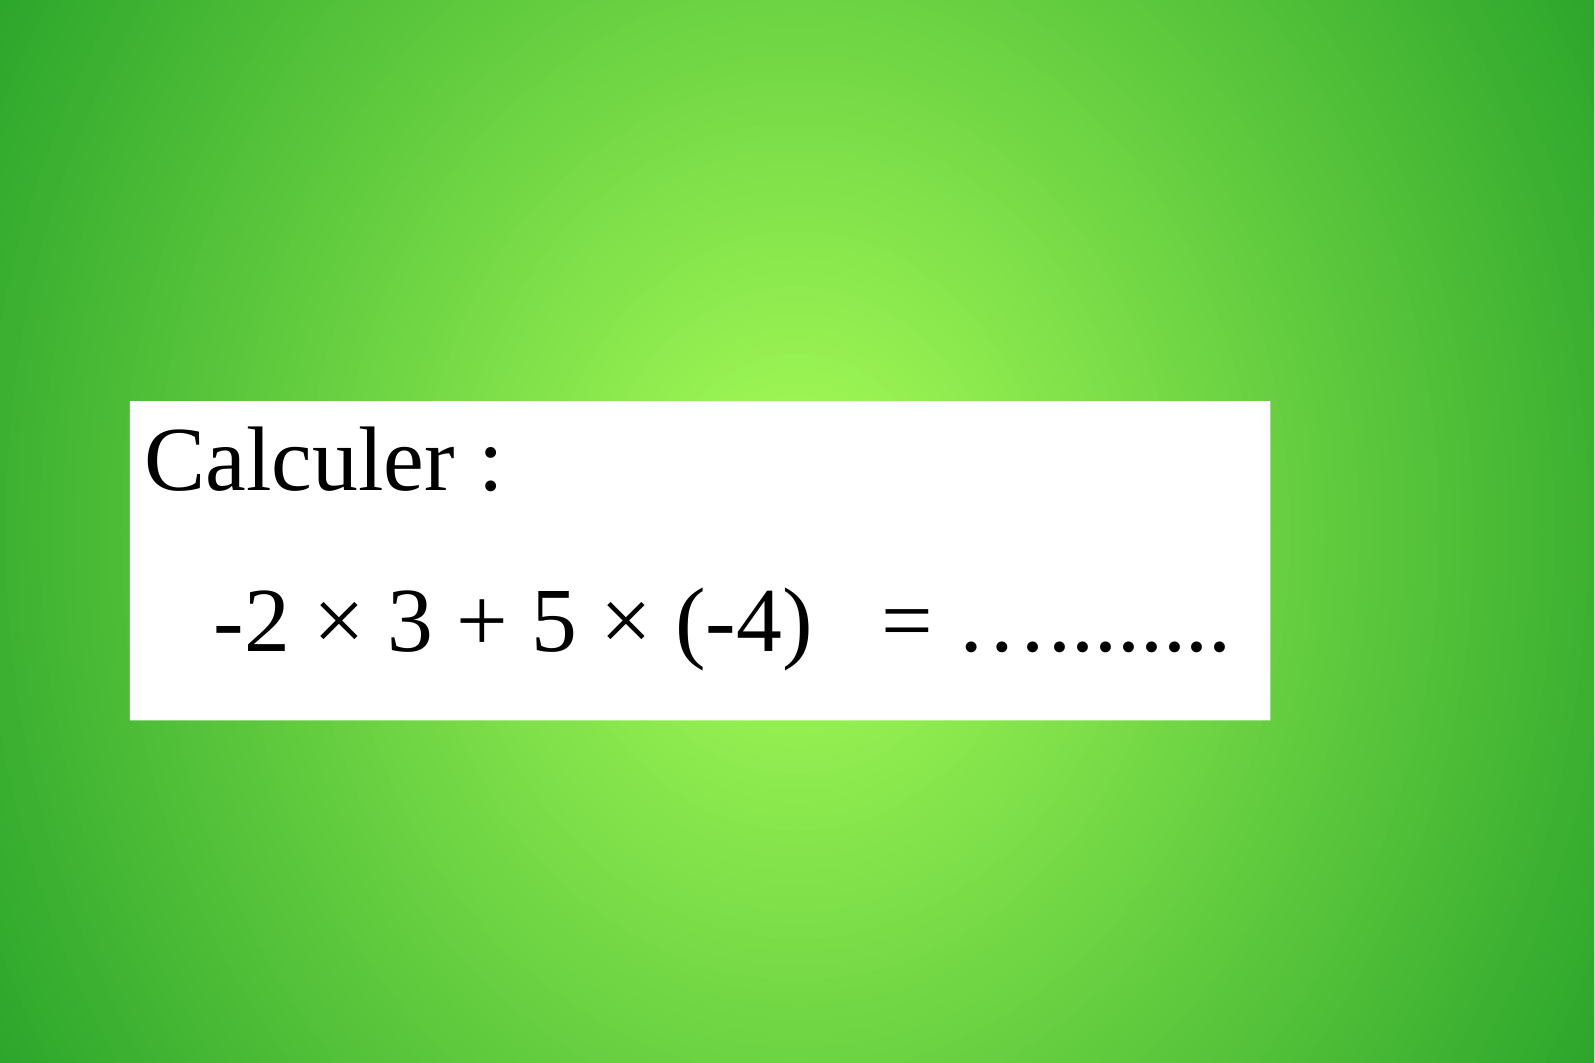

Calculer :
 -2 × 3 + 5 × (-4) = …........